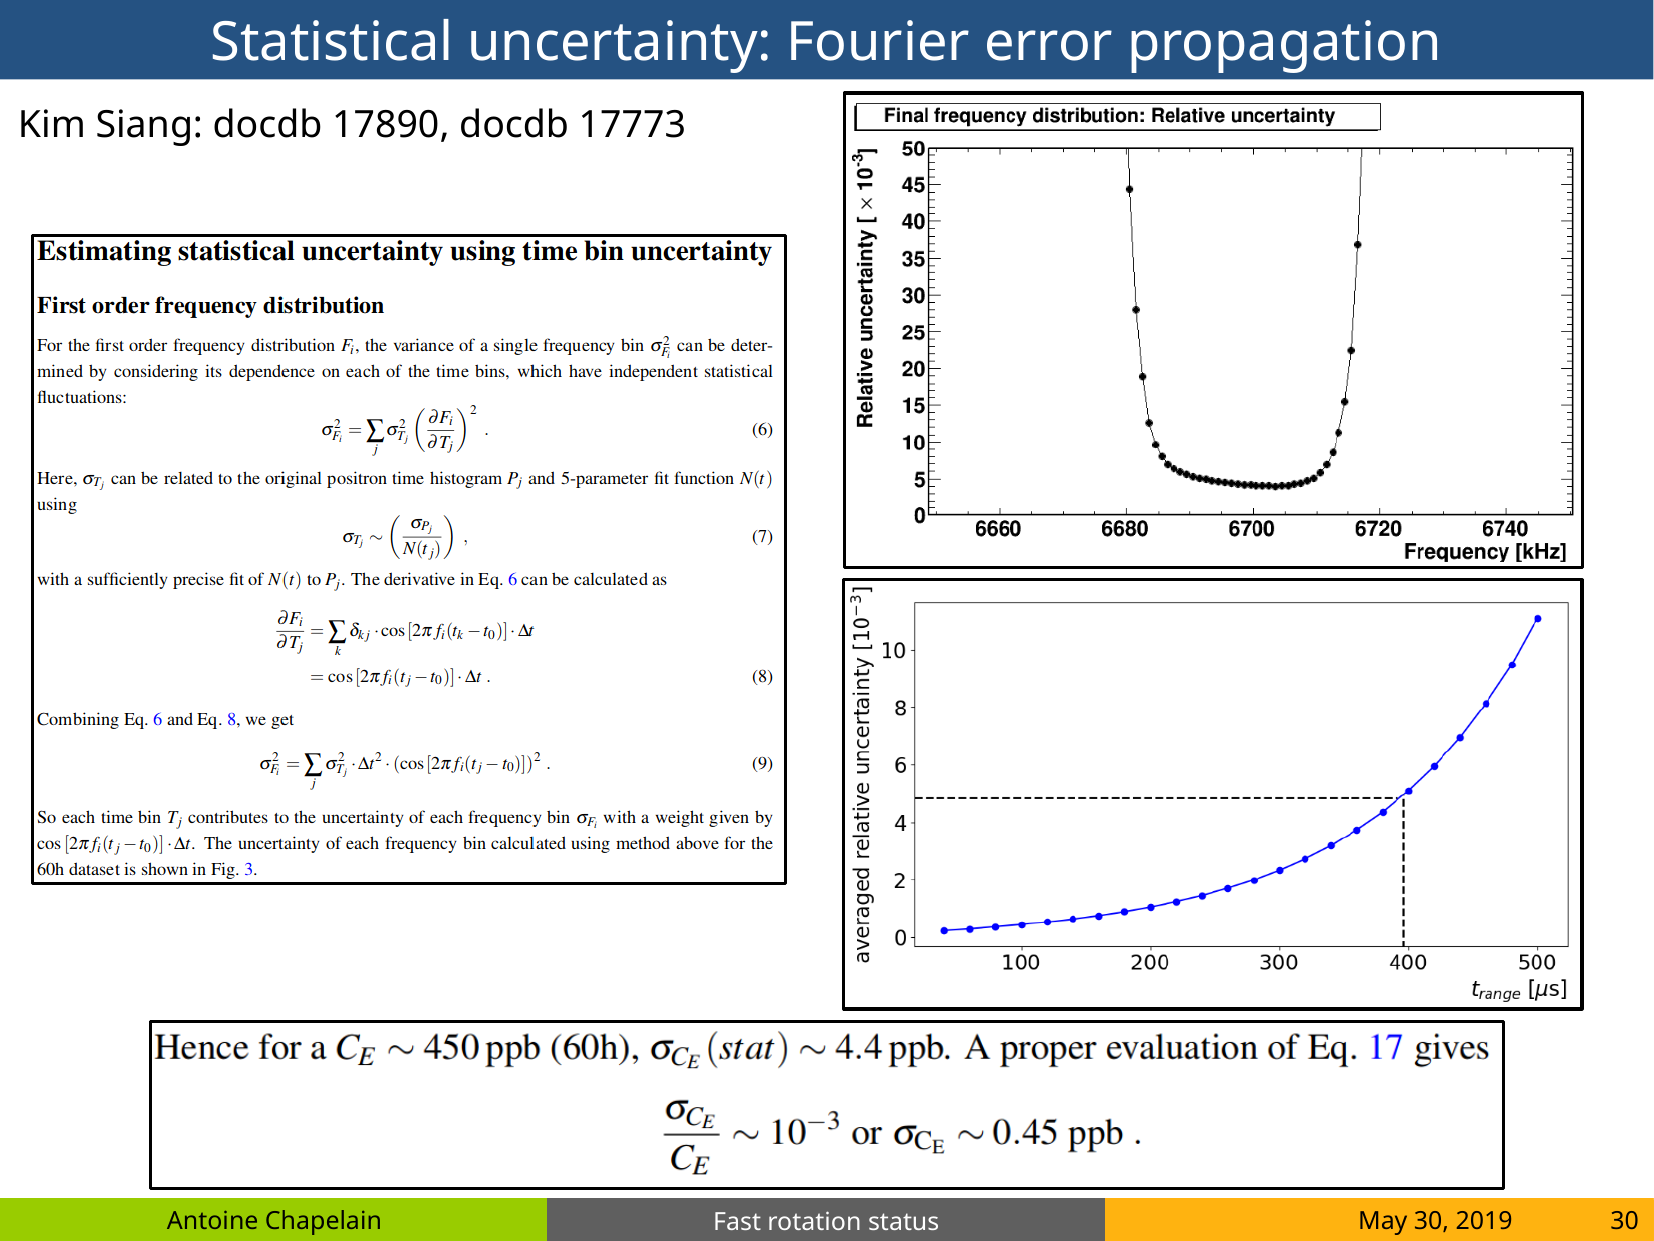

# Statistical uncertainty: Fourier error propagation
Kim Siang: docdb 17890, docdb 17773